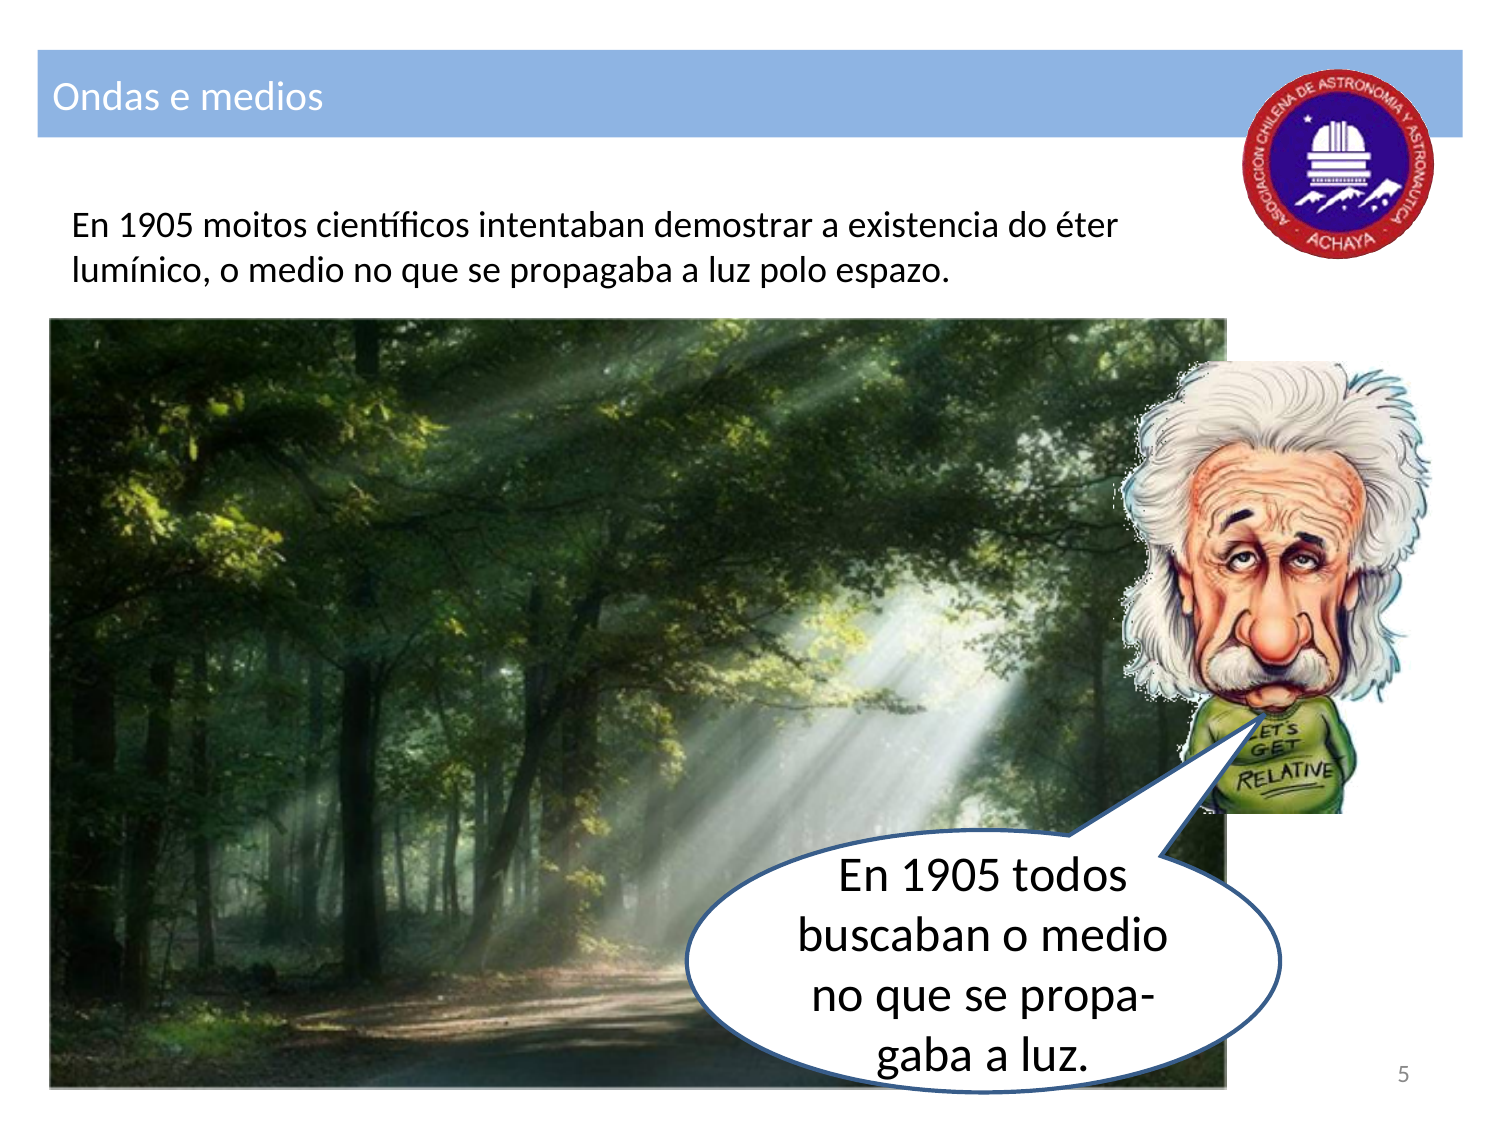

Ondas e medios
En 1905 moitos científicos intentaban demostrar a existencia do éter lumínico, o medio no que se propagaba a luz polo espazo.
En 1905 todos buscaban o medio no que se propa-gaba a luz.